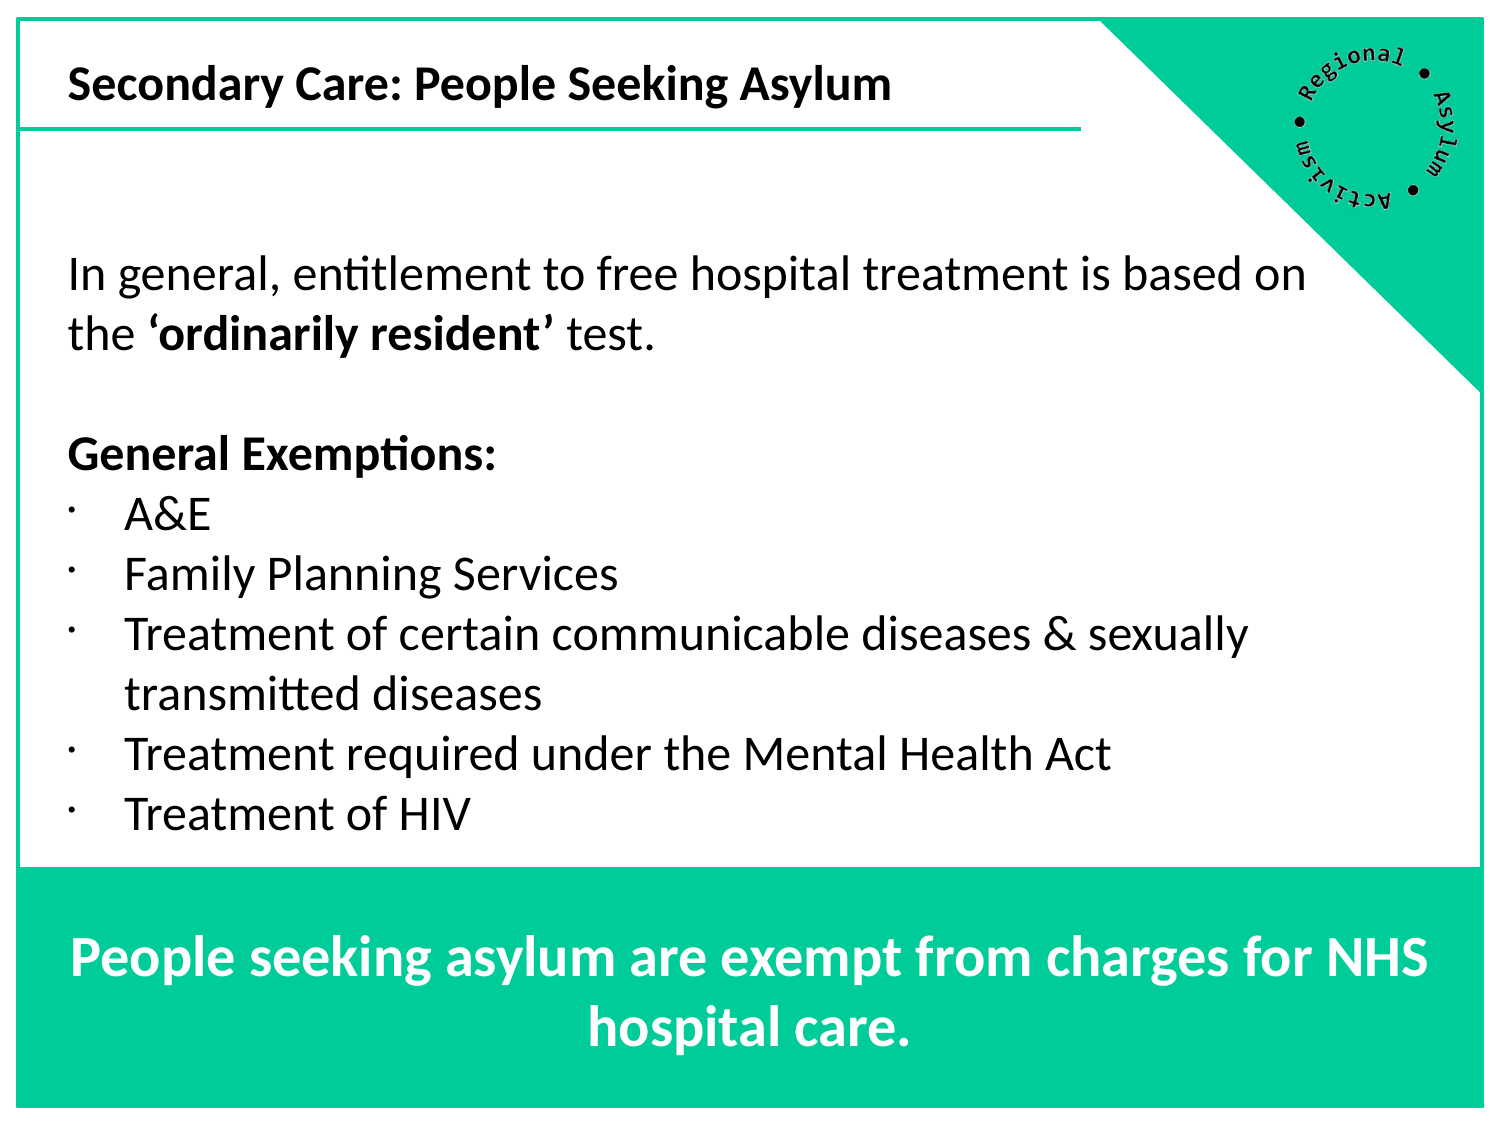

Secondary Care: People Seeking Asylum
In general, entitlement to free hospital treatment is based on the ‘ordinarily resident’ test.
General Exemptions:
A&E
Family Planning Services
Treatment of certain communicable diseases & sexually transmitted diseases
Treatment required under the Mental Health Act
Treatment of HIV
People seeking asylum are exempt from charges for NHS hospital care.